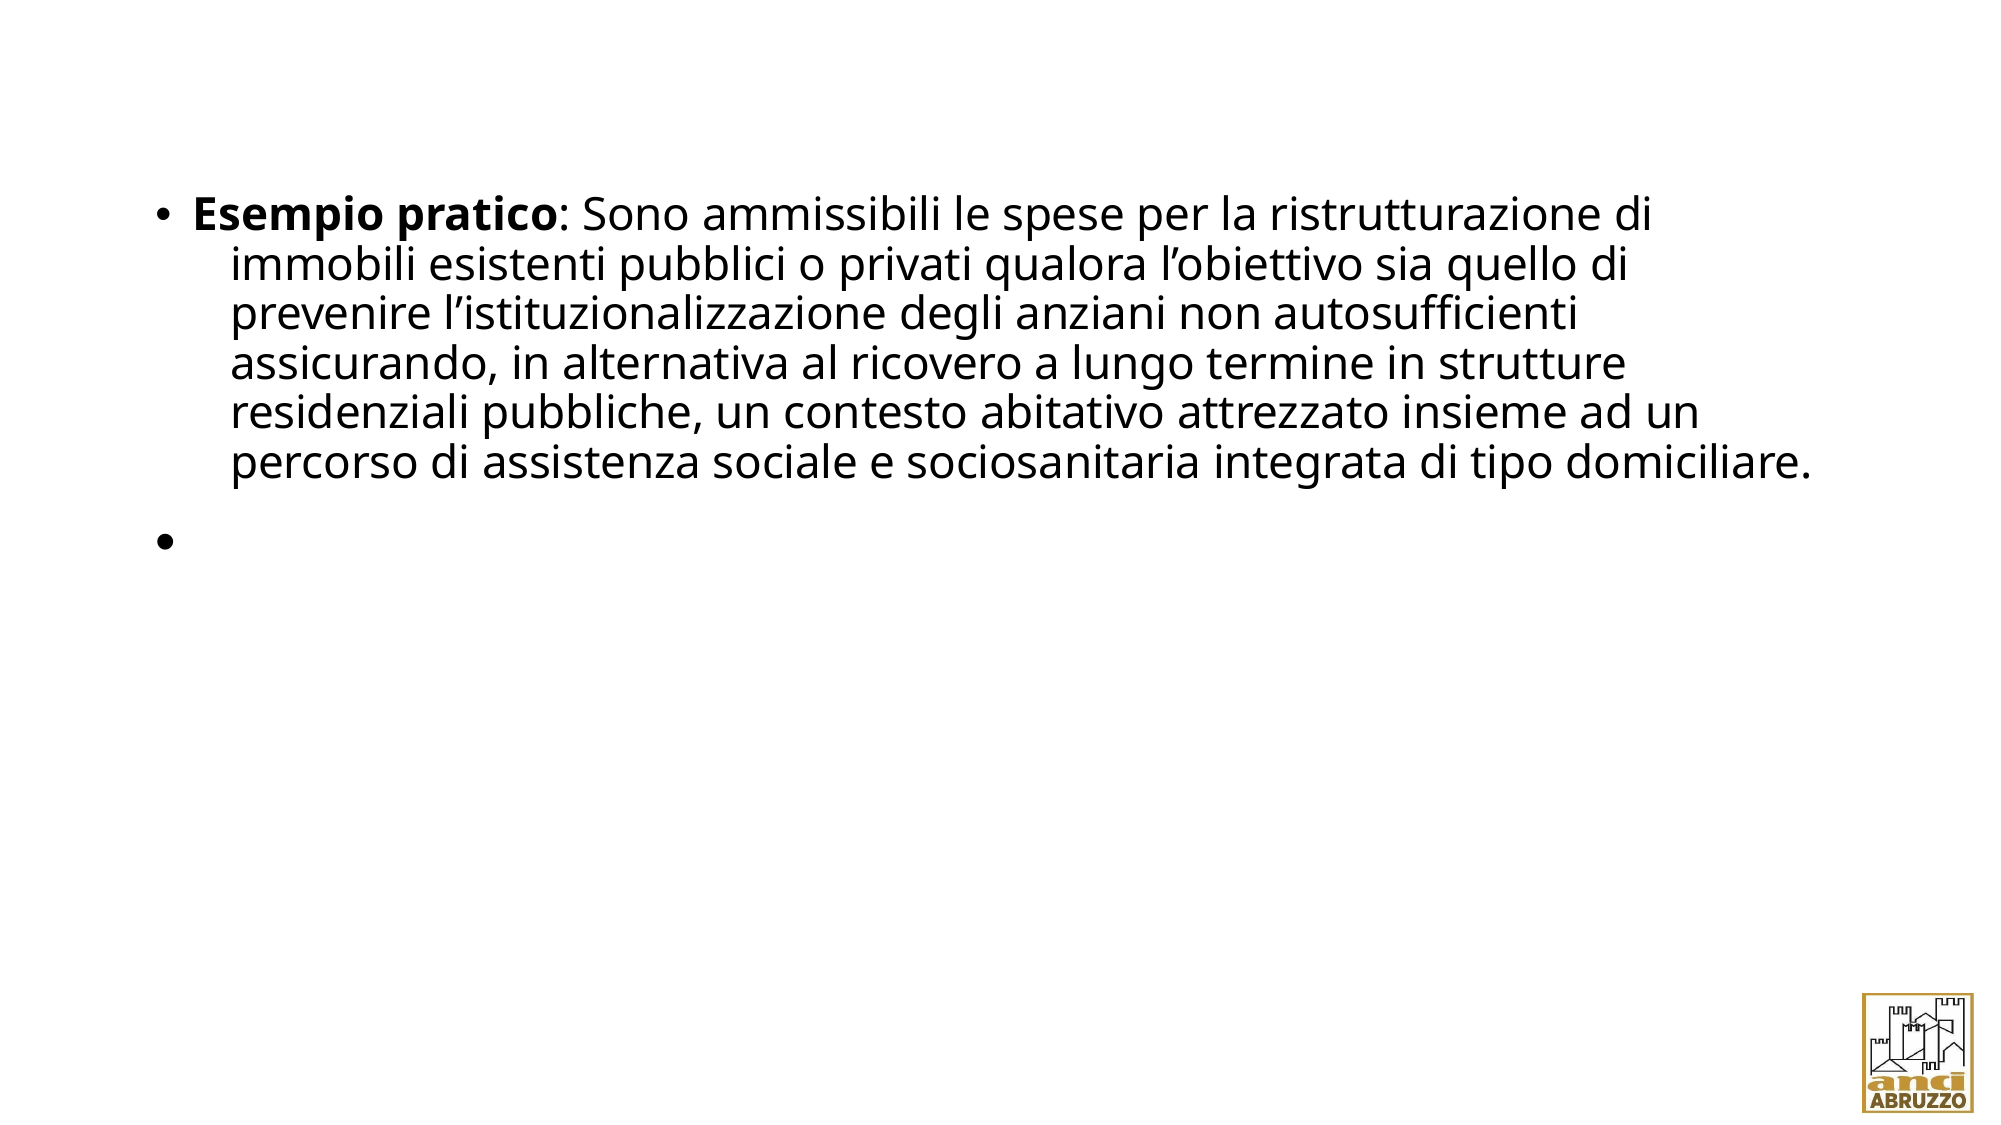

# Esempio pratico: Sono ammissibili le spese per la ristrutturazione di immobili esistenti pubblici o privati qualora l’obiettivo sia quello di prevenire l’istituzionalizzazione degli anziani non autosufficienti assicurando, in alternativa al ricovero a lungo termine in strutture residenziali pubbliche, un contesto abitativo attrezzato insieme ad un percorso di assistenza sociale e sociosanitaria integrata di tipo domiciliare.